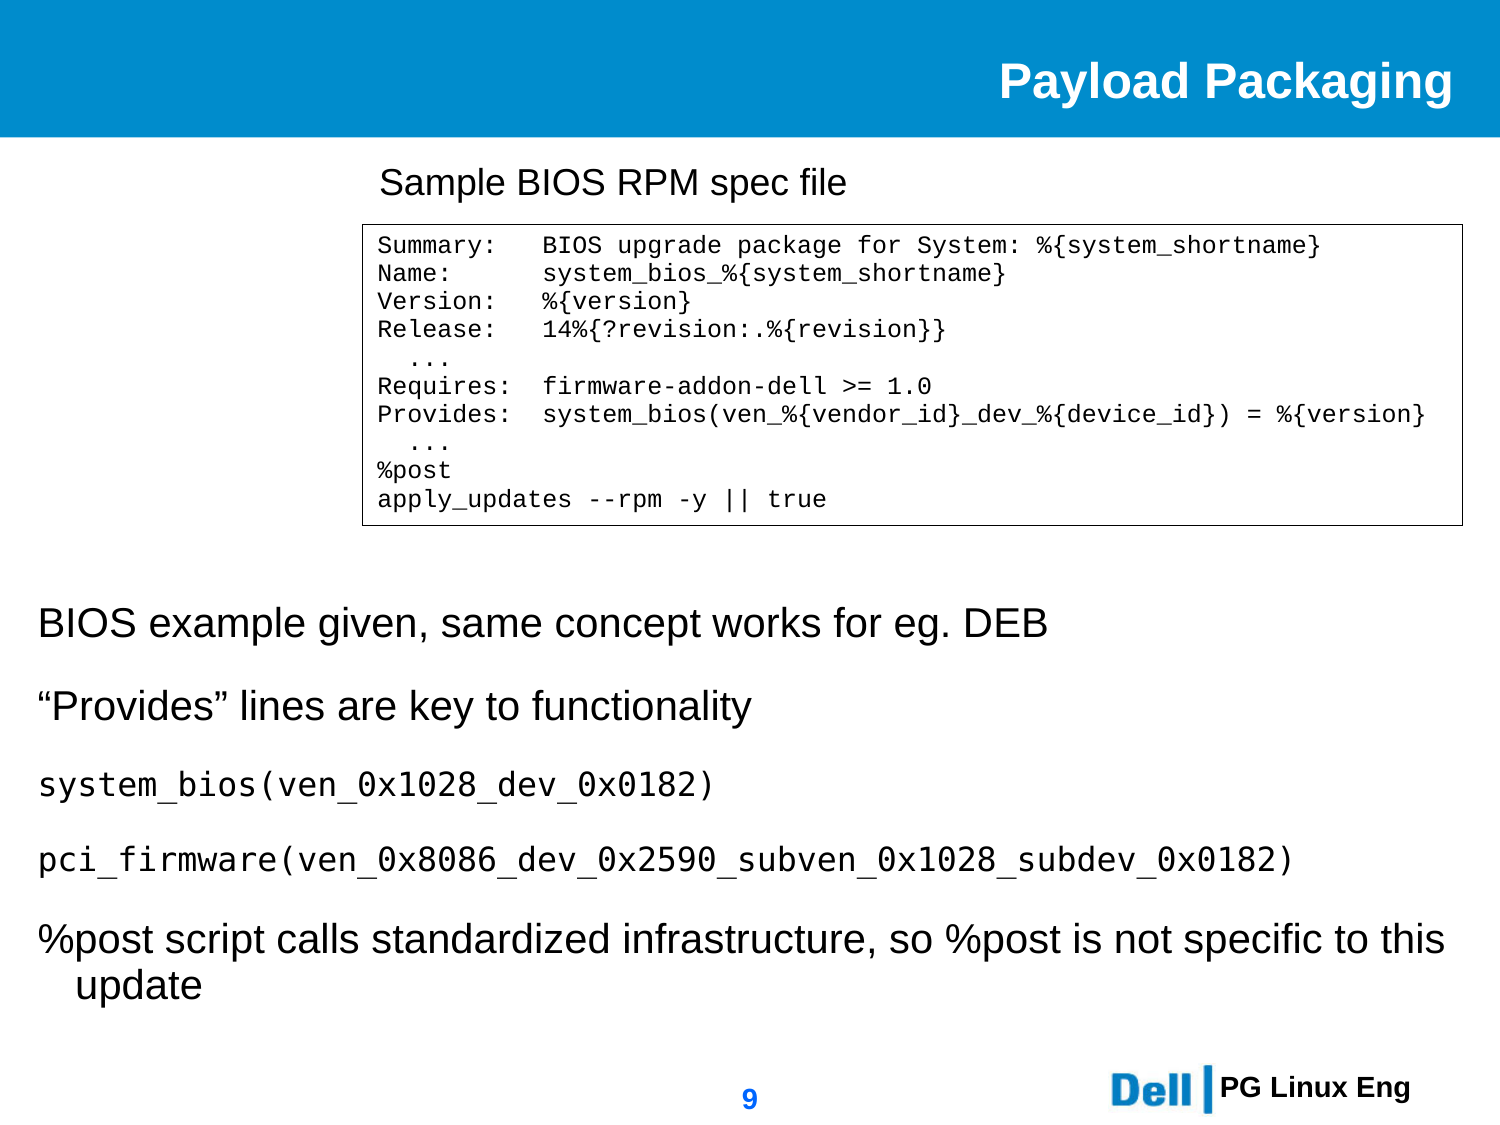

# Payload Packaging
Sample BIOS RPM spec file
Summary: BIOS upgrade package for System: %{system_shortname}
Name: system_bios_%{system_shortname}
Version: %{version}
Release: 14%{?revision:.%{revision}}
 ...
Requires: firmware-addon-dell >= 1.0
Provides: system_bios(ven_%{vendor_id}_dev_%{device_id}) = %{version}
 ...
%post
apply_updates --rpm -y || true
BIOS example given, same concept works for eg. DEB
“Provides” lines are key to functionality
system_bios(ven_0x1028_dev_0x0182)
pci_firmware(ven_0x8086_dev_0x2590_subven_0x1028_subdev_0x0182)
%post script calls standardized infrastructure, so %post is not specific to this update